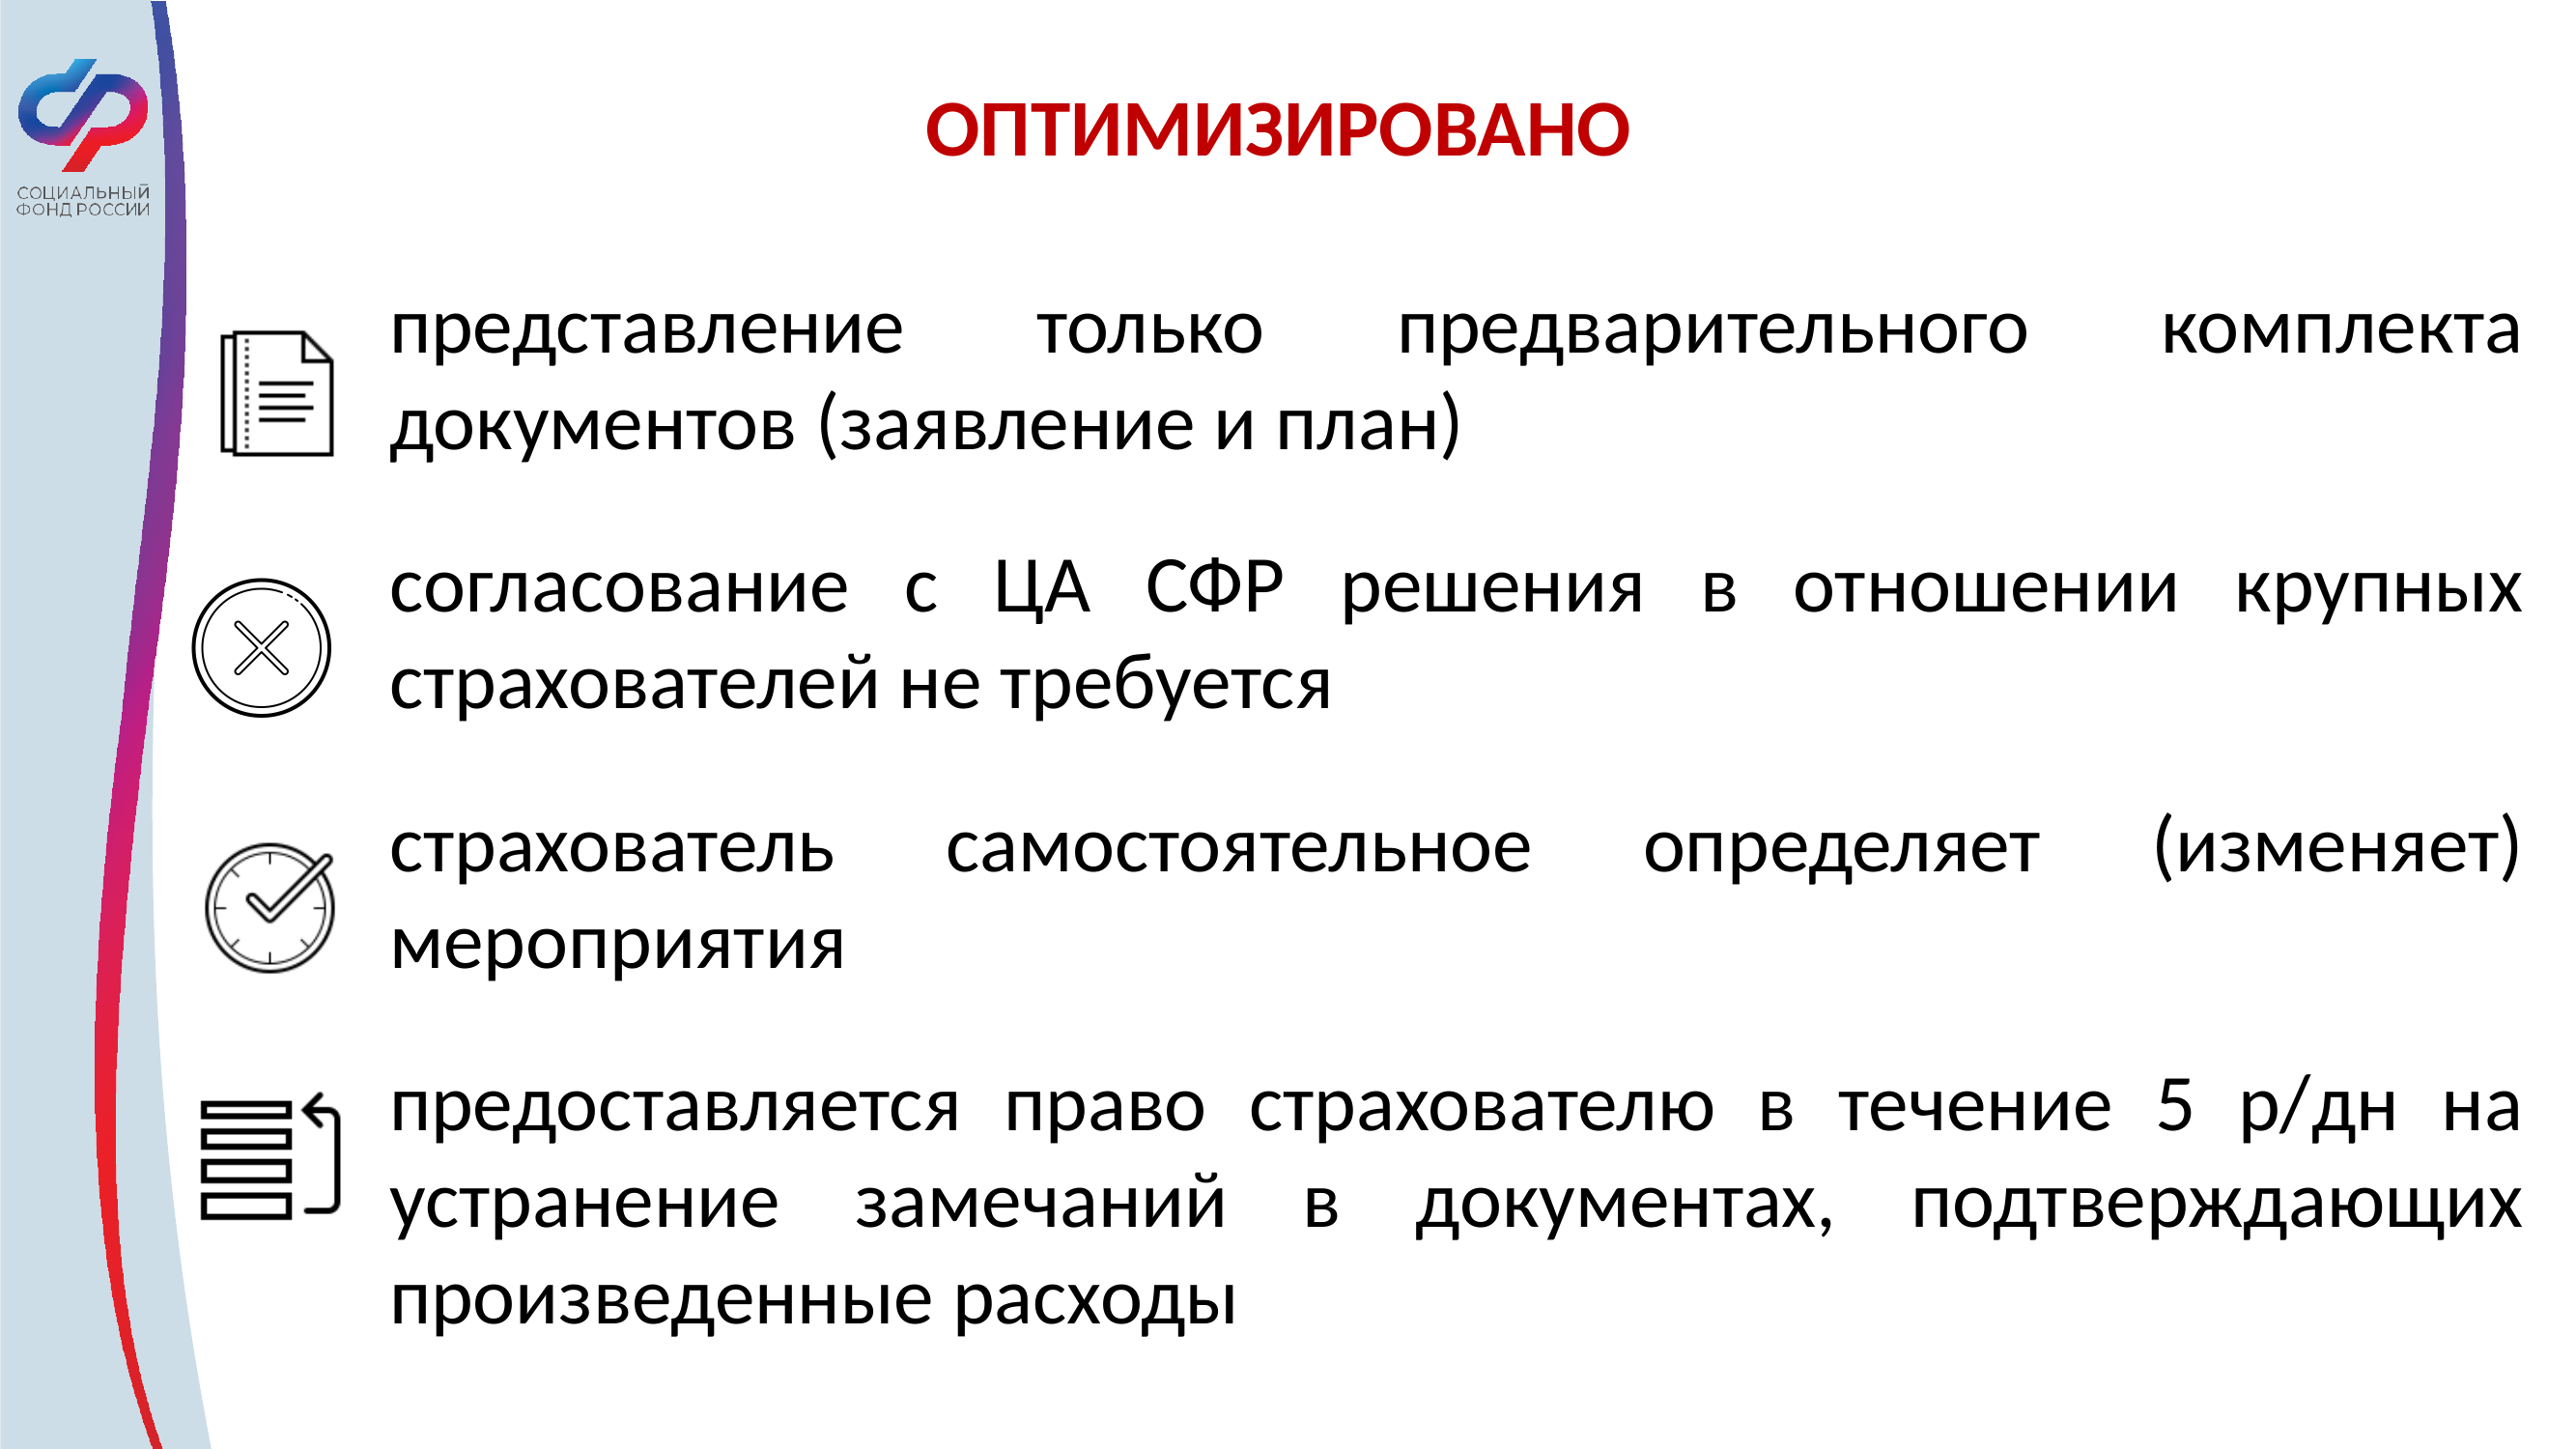

ОПТИМИЗИРОВАНО
представление только предварительного комплекта документов (заявление и план)
согласование с ЦА СФР решения в отношении крупных страхователей не требуется
страхователь самостоятельное определяет (изменяет) мероприятия
предоставляется право страхователю в течение 5 р/дн на устранение замечаний в документах, подтверждающих произведенные расходы